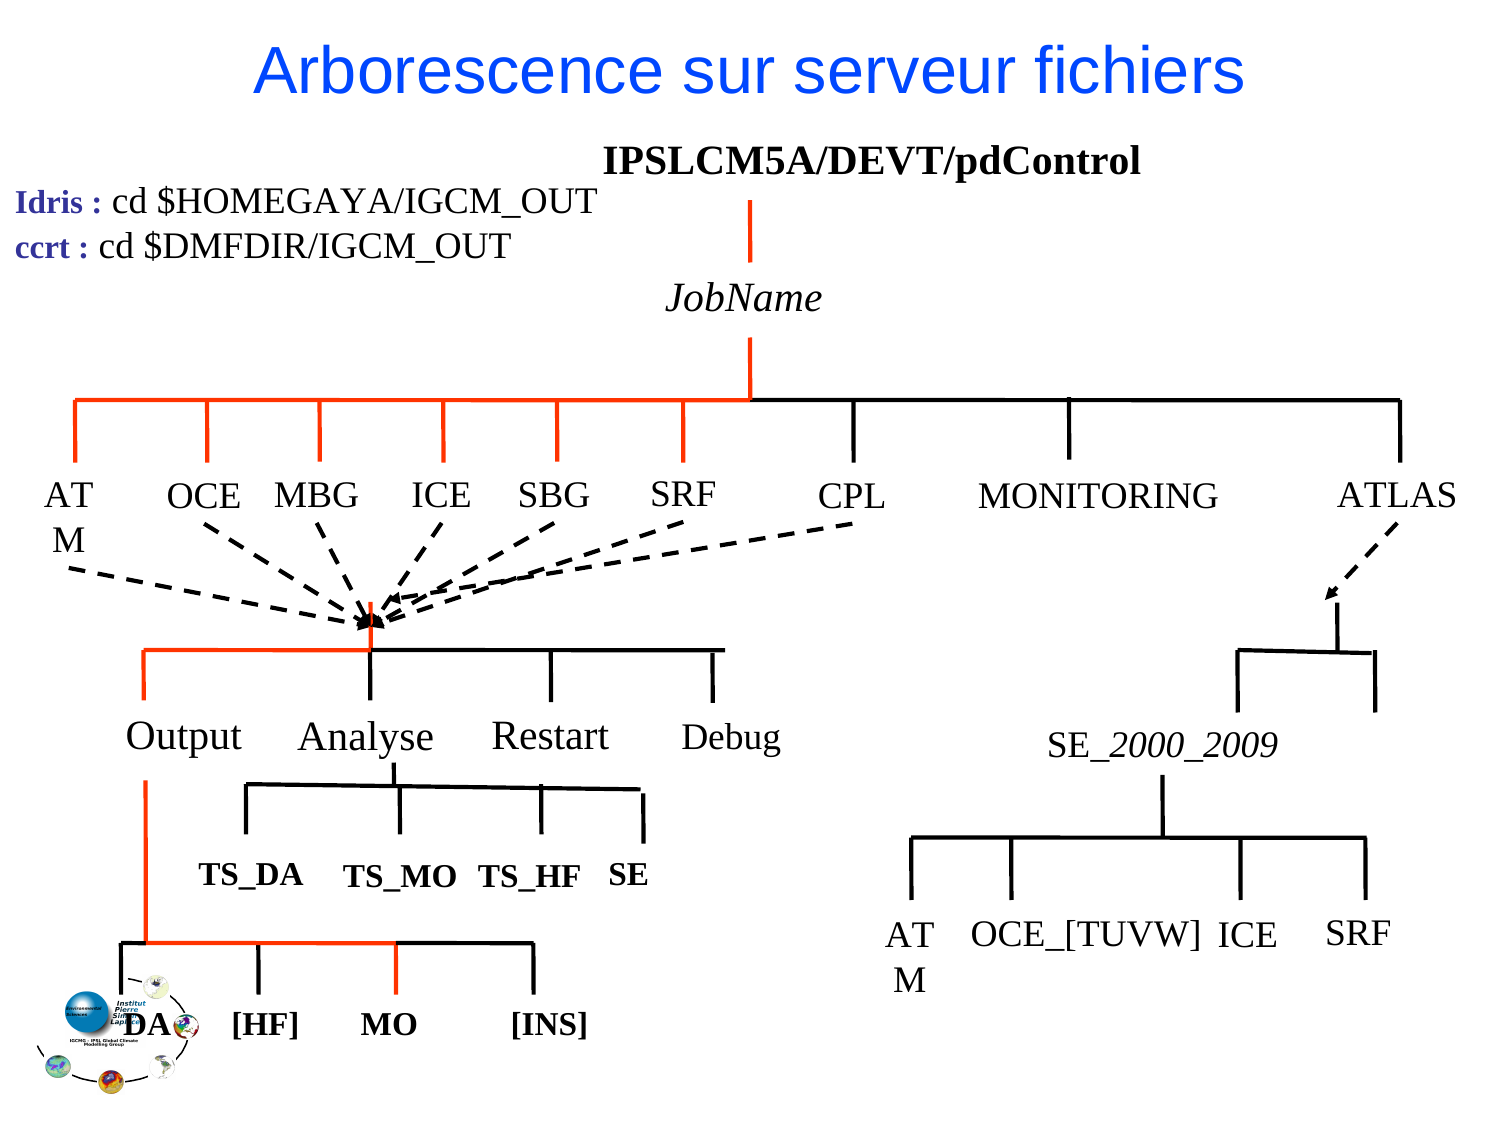

Arborescence sur serveur fichiers
IPSLCM5A/DEVT/pdControl
Idris : cd $HOMEGAYA/IGCM_OUT
ccrt : cd $DMFDIR/IGCM_OUT
JobName
SRF
ATM
MBG
ICE
SBG
ATLAS
OCE
CPL
MONITORING
Output
Restart
Analyse
Debug
SE_2000_2009
TS_DA
SE
TS_MO
TS_HF
SRF
OCE_[TUVW]
ATM
ICE
DA
[HF]
[INS]
MO